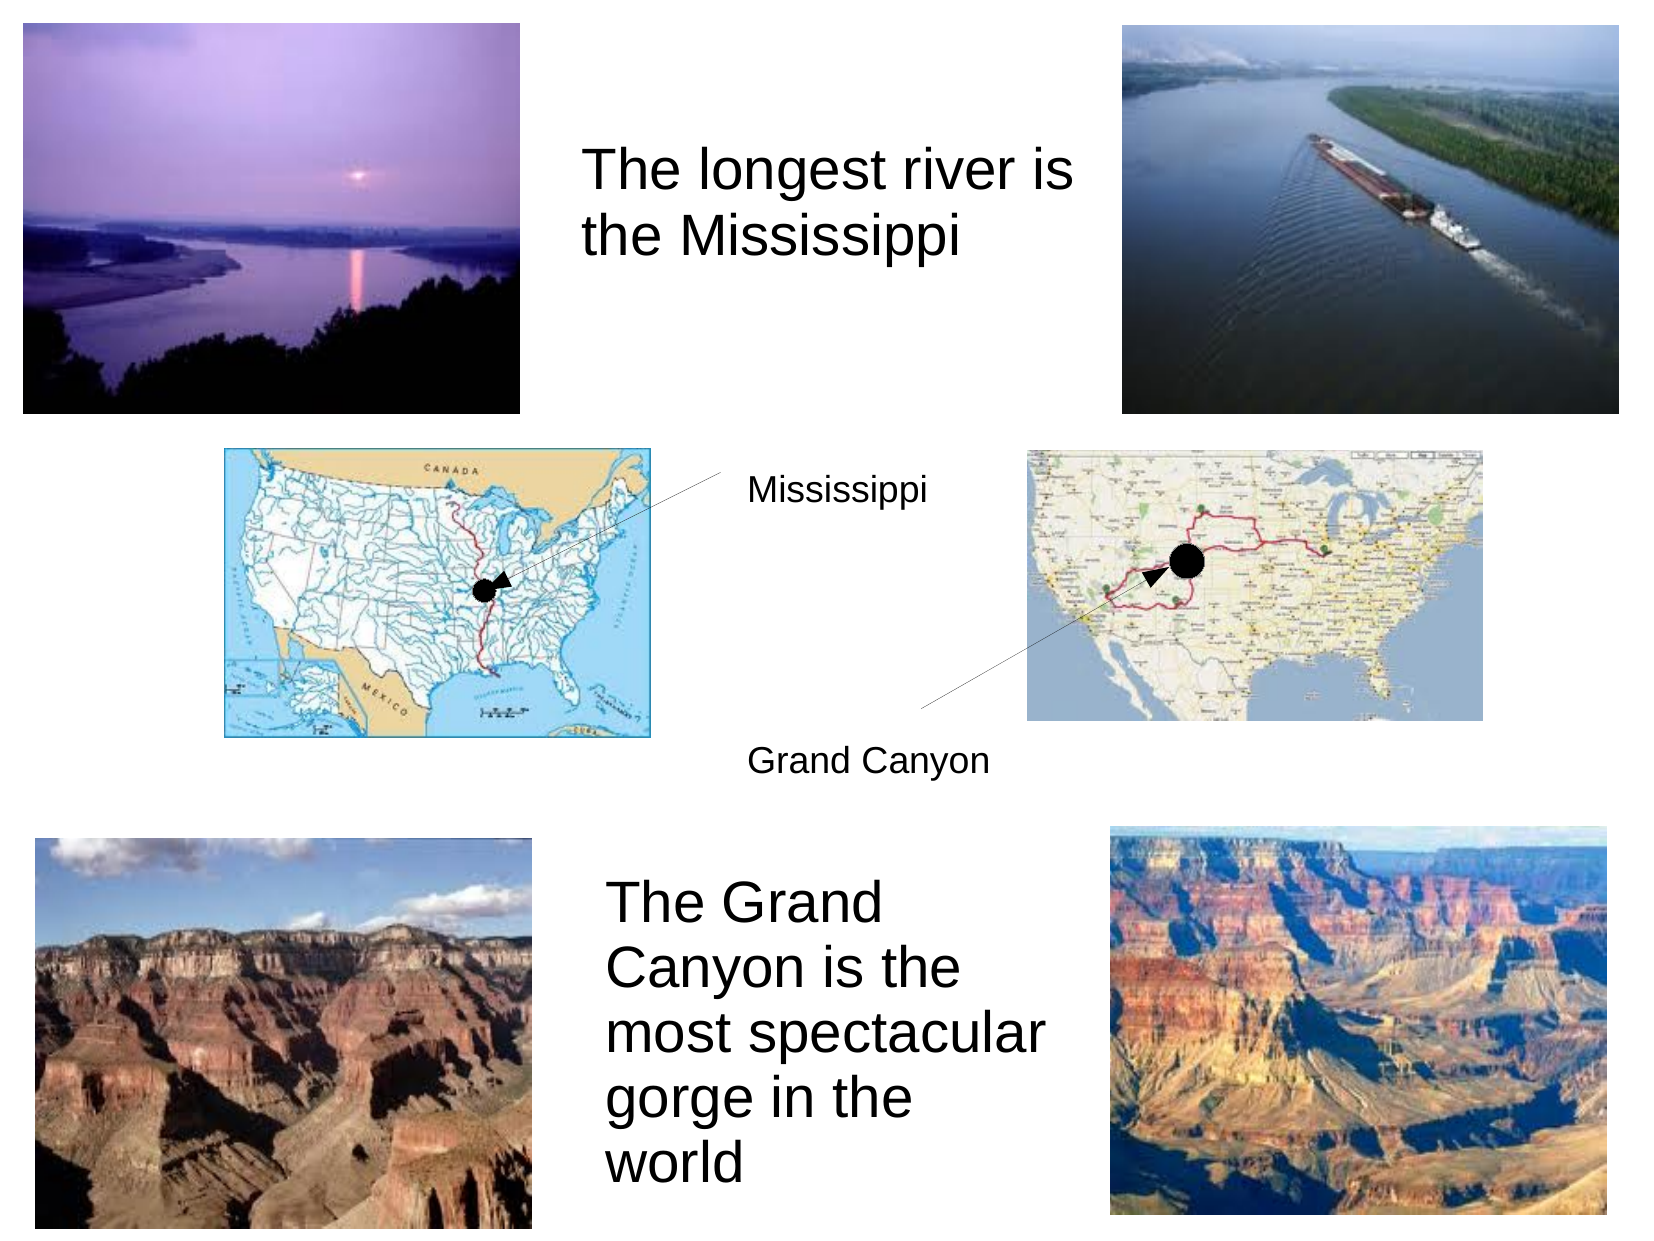

The longest river is the Mississippi
Mississippi
Grand Canyon
The Grand Canyon is the most spectacular gorge in the world